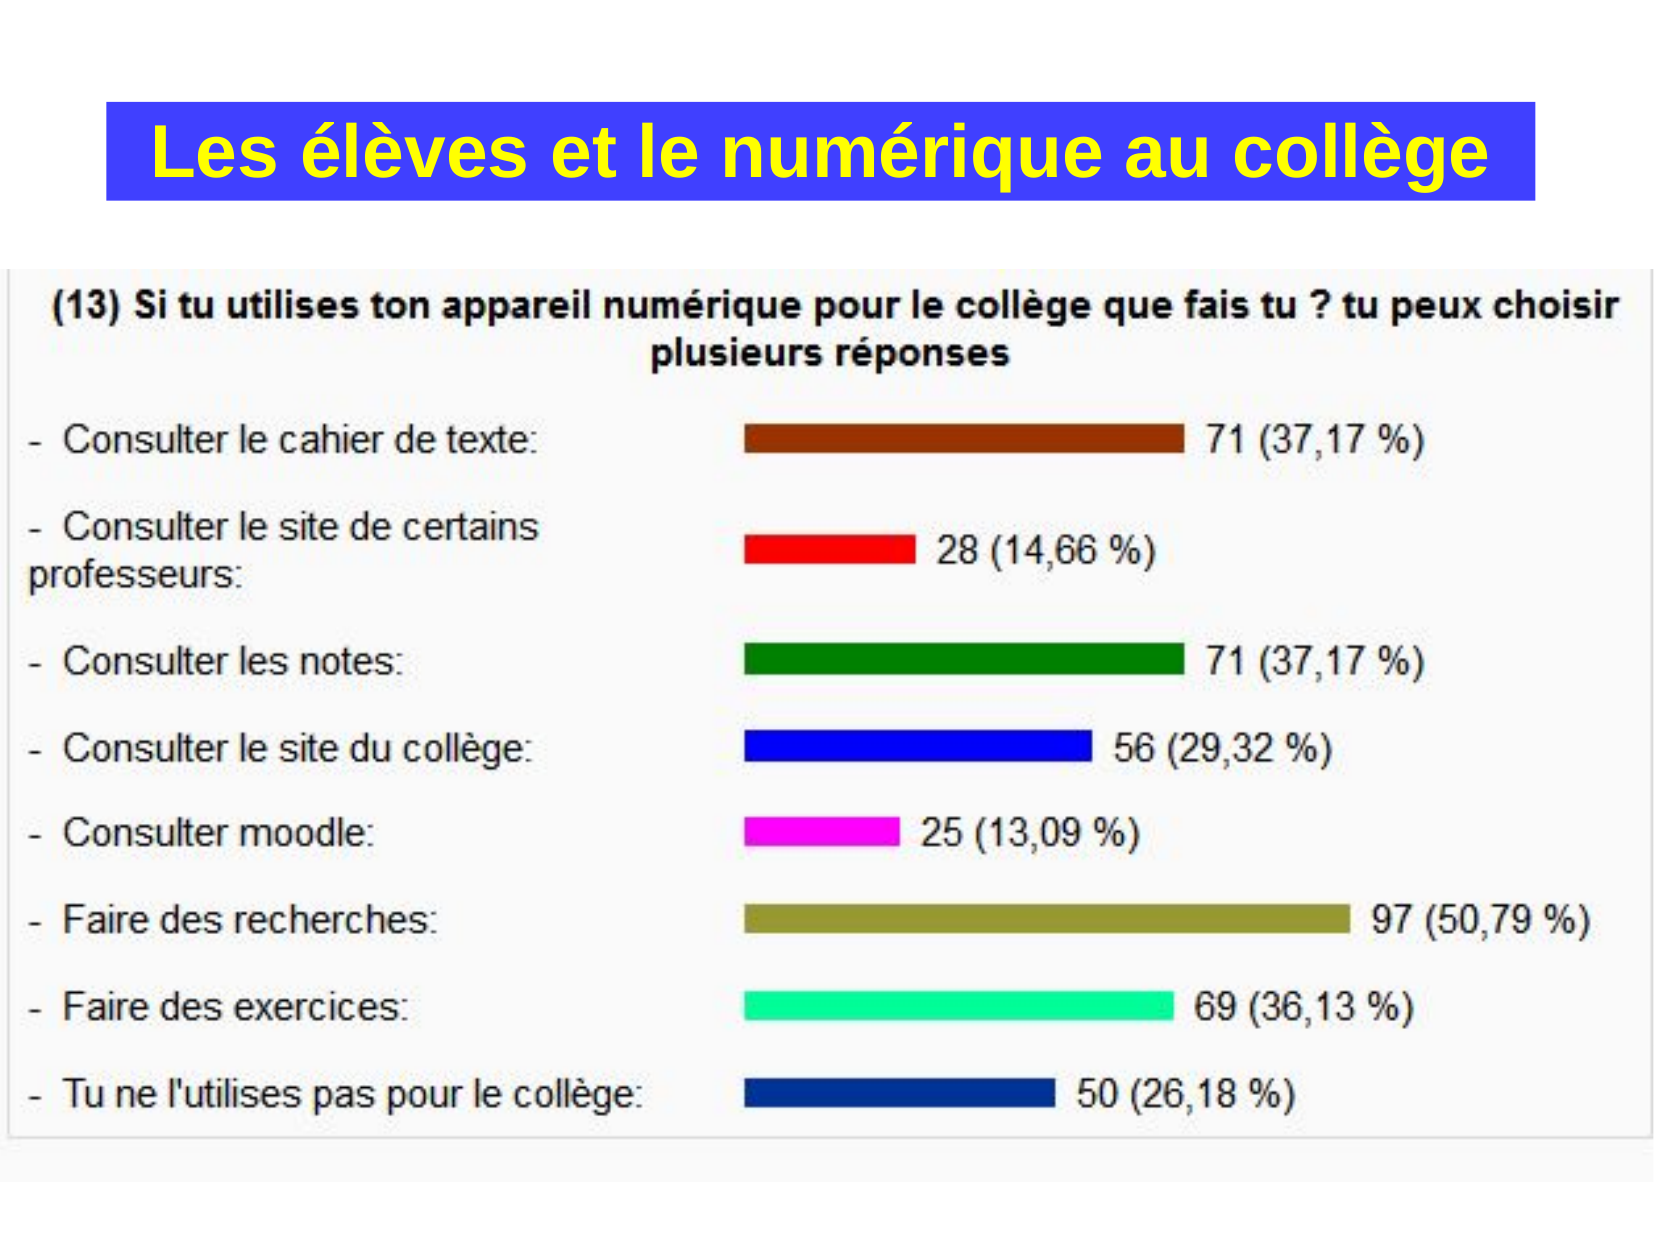

Les élèves et le numérique au collège